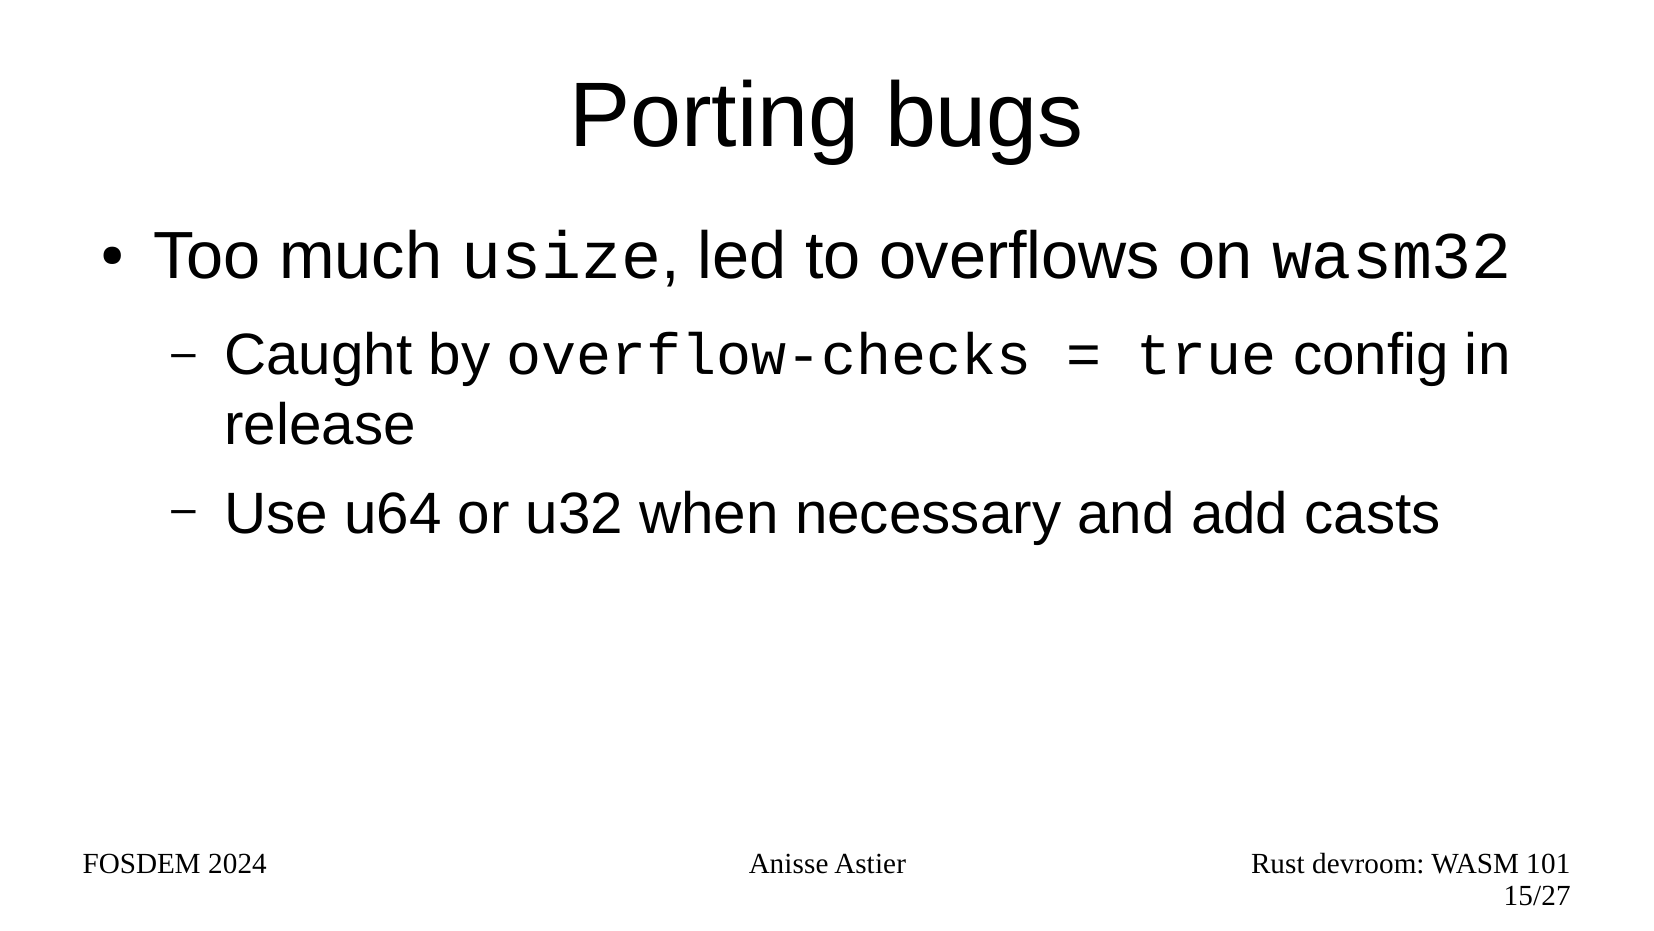

# Porting bugs
Too much usize, led to overflows on wasm32
Caught by overflow-checks = true config in release
Use u64 or u32 when necessary and add casts
15